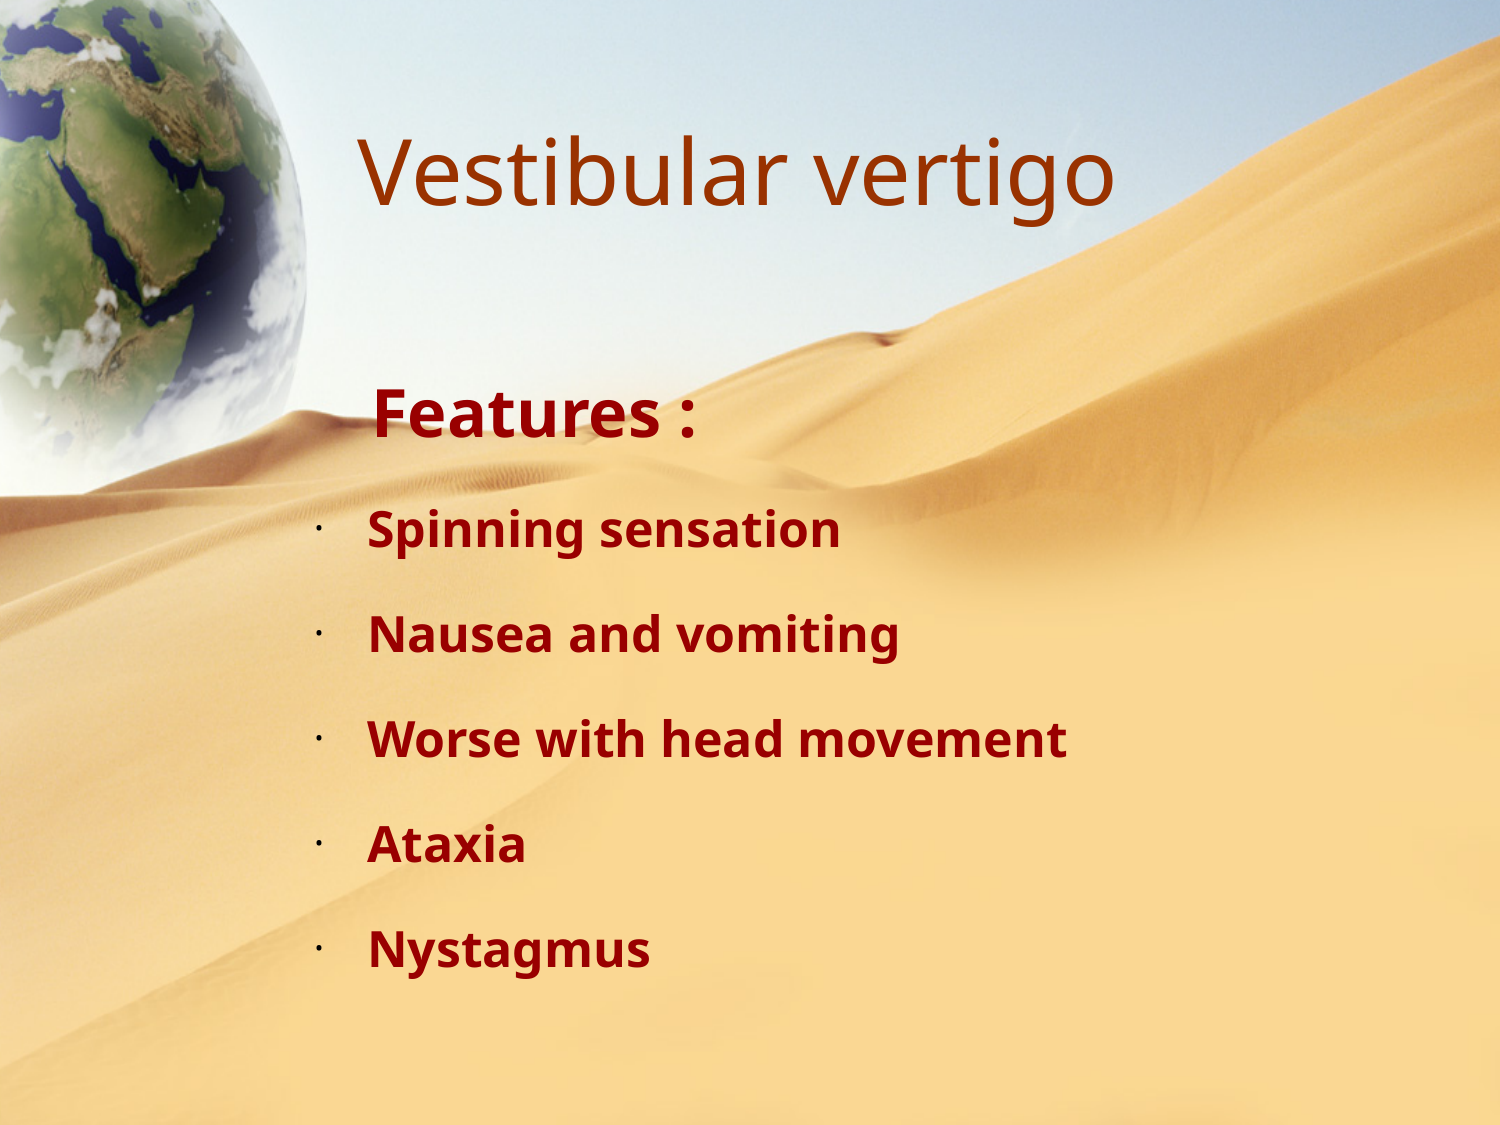

Vestibular vertigo
Features :
Spinning sensation
Nausea and vomiting
Worse with head movement
Ataxia
Nystagmus